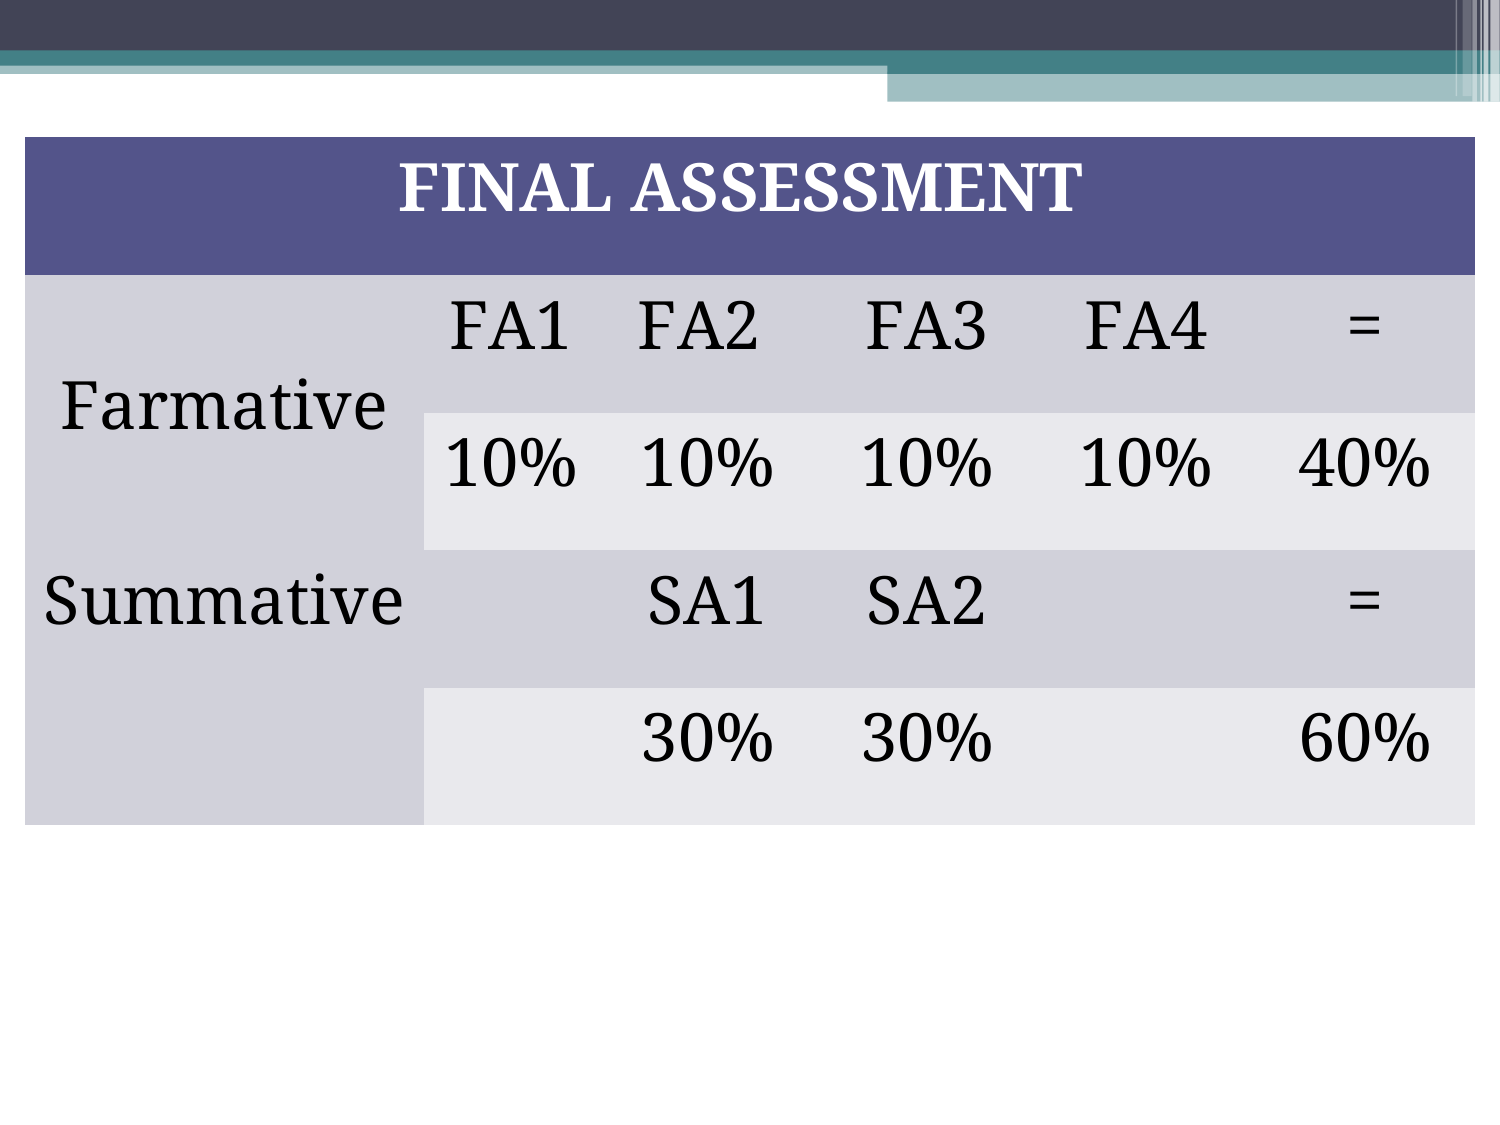

| FINAL ASSESSMENT | | | | | |
| --- | --- | --- | --- | --- | --- |
| Farmative | FA1 | FA2 | FA3 | FA4 | = |
| | 10% | 10% | 10% | 10% | 40% |
| Summative | | SA1 | SA2 | | = |
| | | 30% | 30% | | 60% |